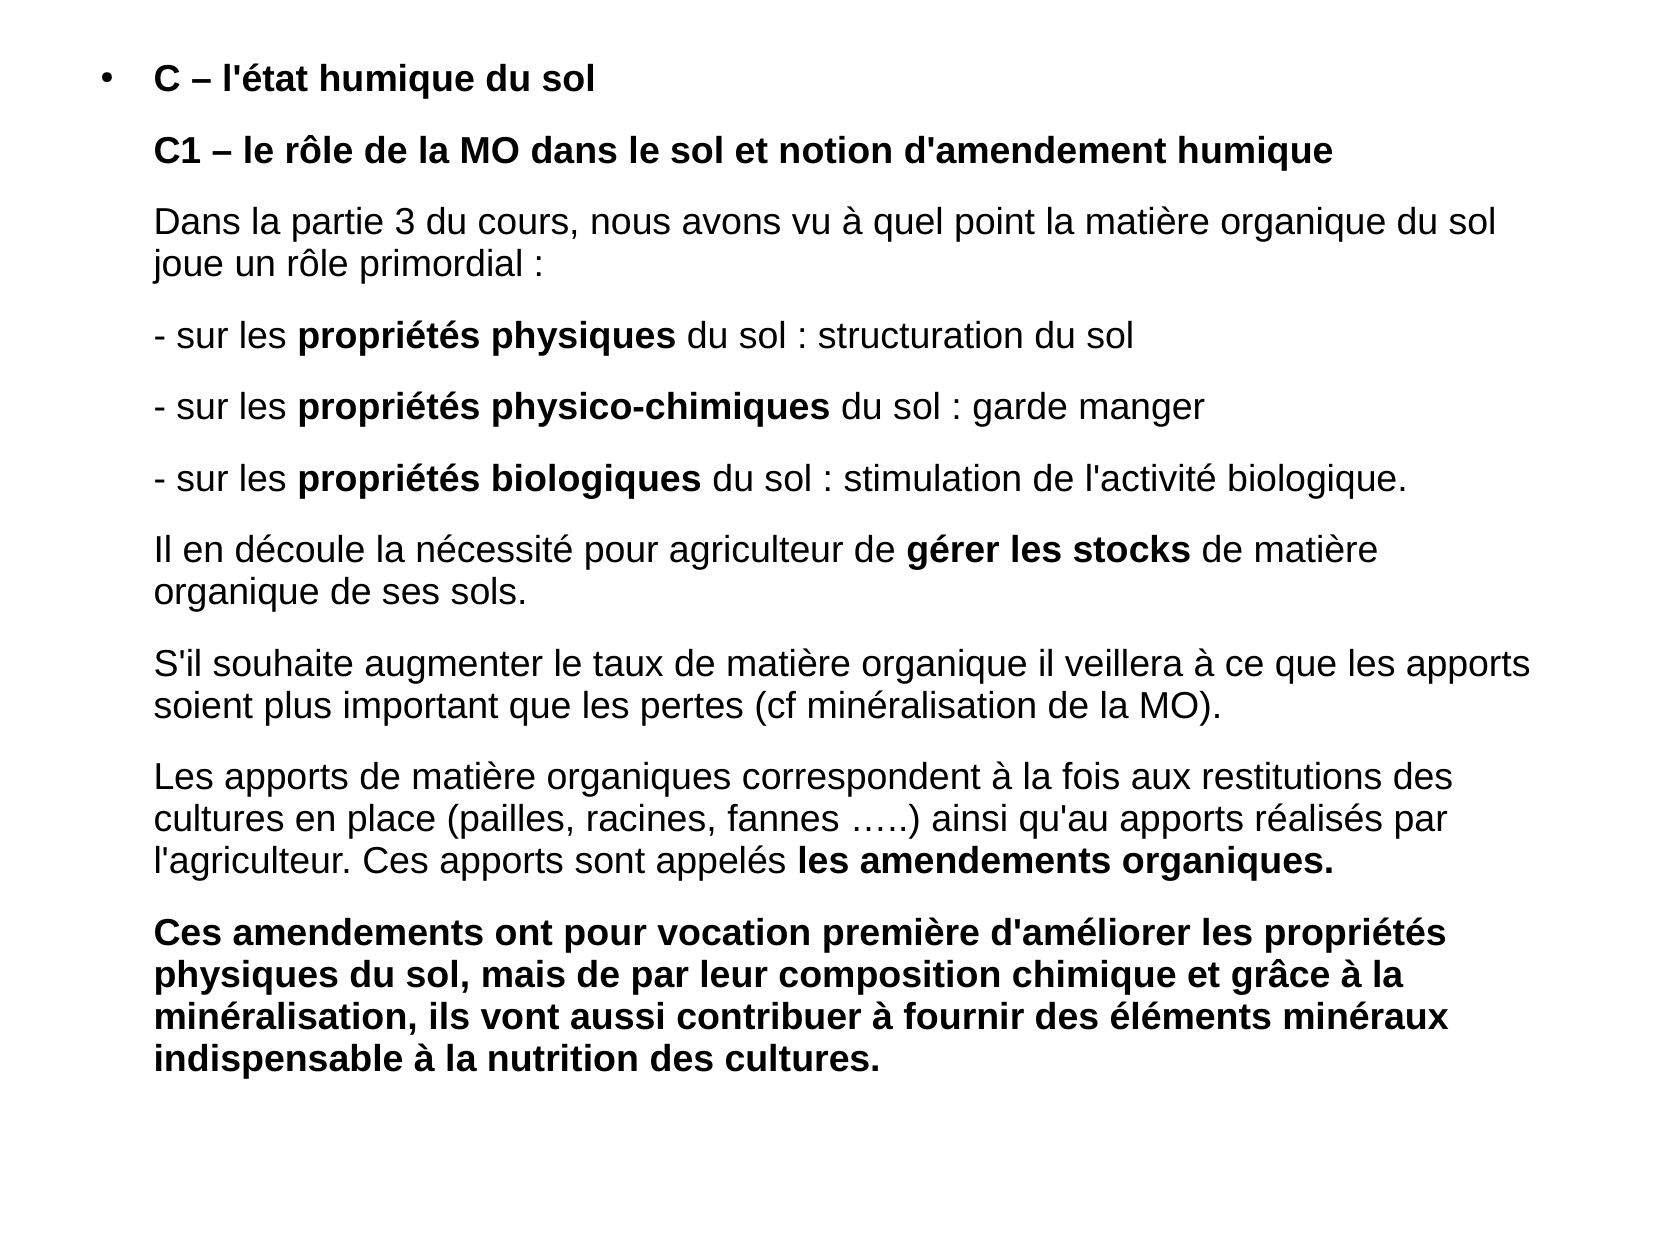

# C – l'état humique du sol
C1 – le rôle de la MO dans le sol et notion d'amendement humique
Dans la partie 3 du cours, nous avons vu à quel point la matière organique du sol joue un rôle primordial :
- sur les propriétés physiques du sol : structuration du sol
- sur les propriétés physico-chimiques du sol : garde manger
- sur les propriétés biologiques du sol : stimulation de l'activité biologique.
Il en découle la nécessité pour agriculteur de gérer les stocks de matière organique de ses sols.
S'il souhaite augmenter le taux de matière organique il veillera à ce que les apports soient plus important que les pertes (cf minéralisation de la MO).
Les apports de matière organiques correspondent à la fois aux restitutions des cultures en place (pailles, racines, fannes …..) ainsi qu'au apports réalisés par l'agriculteur. Ces apports sont appelés les amendements organiques.
Ces amendements ont pour vocation première d'améliorer les propriétés physiques du sol, mais de par leur composition chimique et grâce à la minéralisation, ils vont aussi contribuer à fournir des éléments minéraux indispensable à la nutrition des cultures.